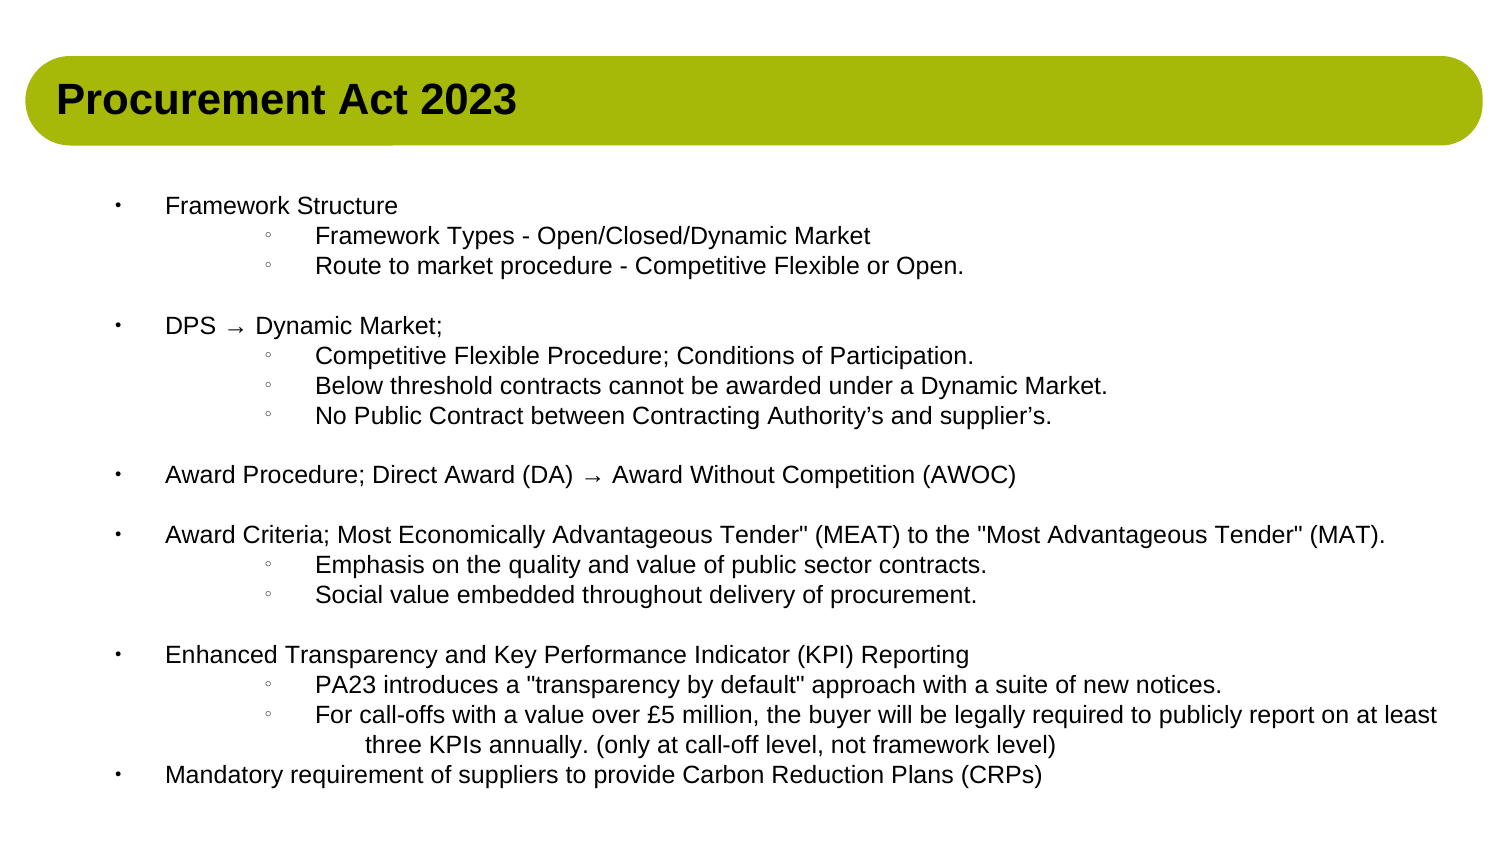

Procurement Act 2023
# Framework Structure
Framework Types - Open/Closed/Dynamic Market
Route to market procedure - Competitive Flexible or Open.
DPS → Dynamic Market;
Competitive Flexible Procedure; Conditions of Participation.
Below threshold contracts cannot be awarded under a Dynamic Market.
No Public Contract between Contracting Authority’s and supplier’s.
Award Procedure; Direct Award (DA) → Award Without Competition (AWOC)
Award Criteria; Most Economically Advantageous Tender" (MEAT) to the "Most Advantageous Tender" (MAT).
Emphasis on the quality and value of public sector contracts.
Social value embedded throughout delivery of procurement.
Enhanced Transparency and Key Performance Indicator (KPI) Reporting
PA23 introduces a "transparency by default" approach with a suite of new notices.
For call-offs with a value over £5 million, the buyer will be legally required to publicly report on at least three KPIs annually. (only at call-off level, not framework level)
Mandatory requirement of suppliers to provide Carbon Reduction Plans (CRPs)